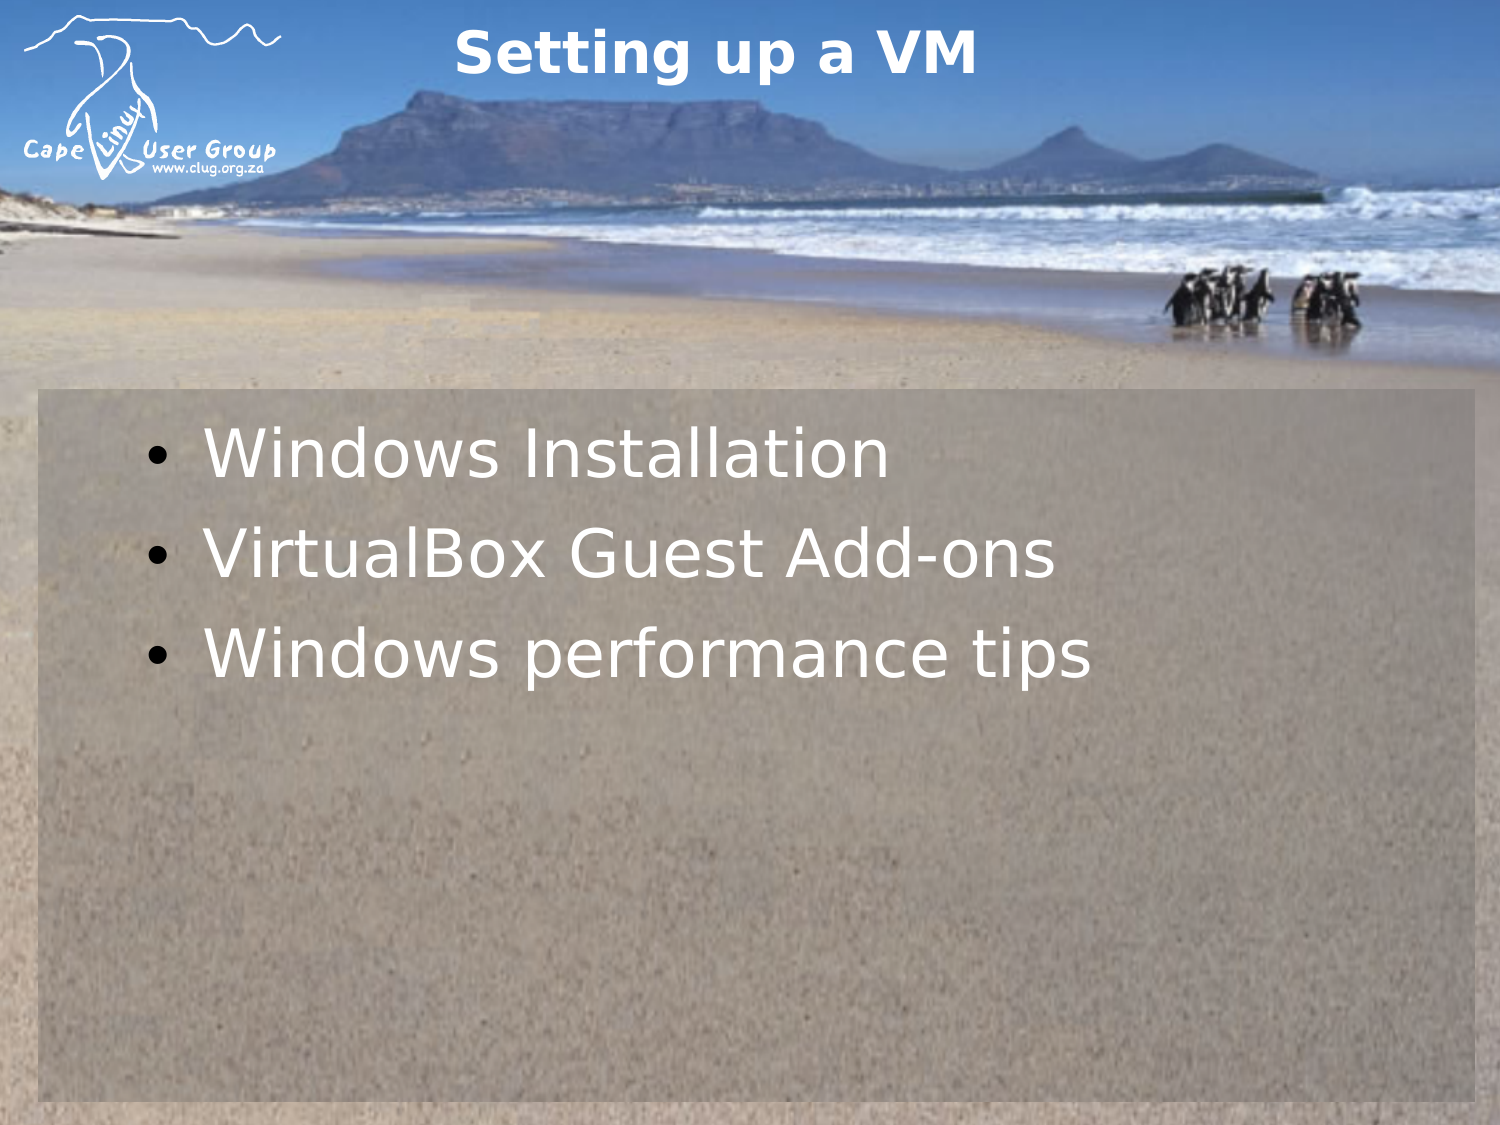

# Setting up a VM
Windows Installation
VirtualBox Guest Add-ons
Windows performance tips